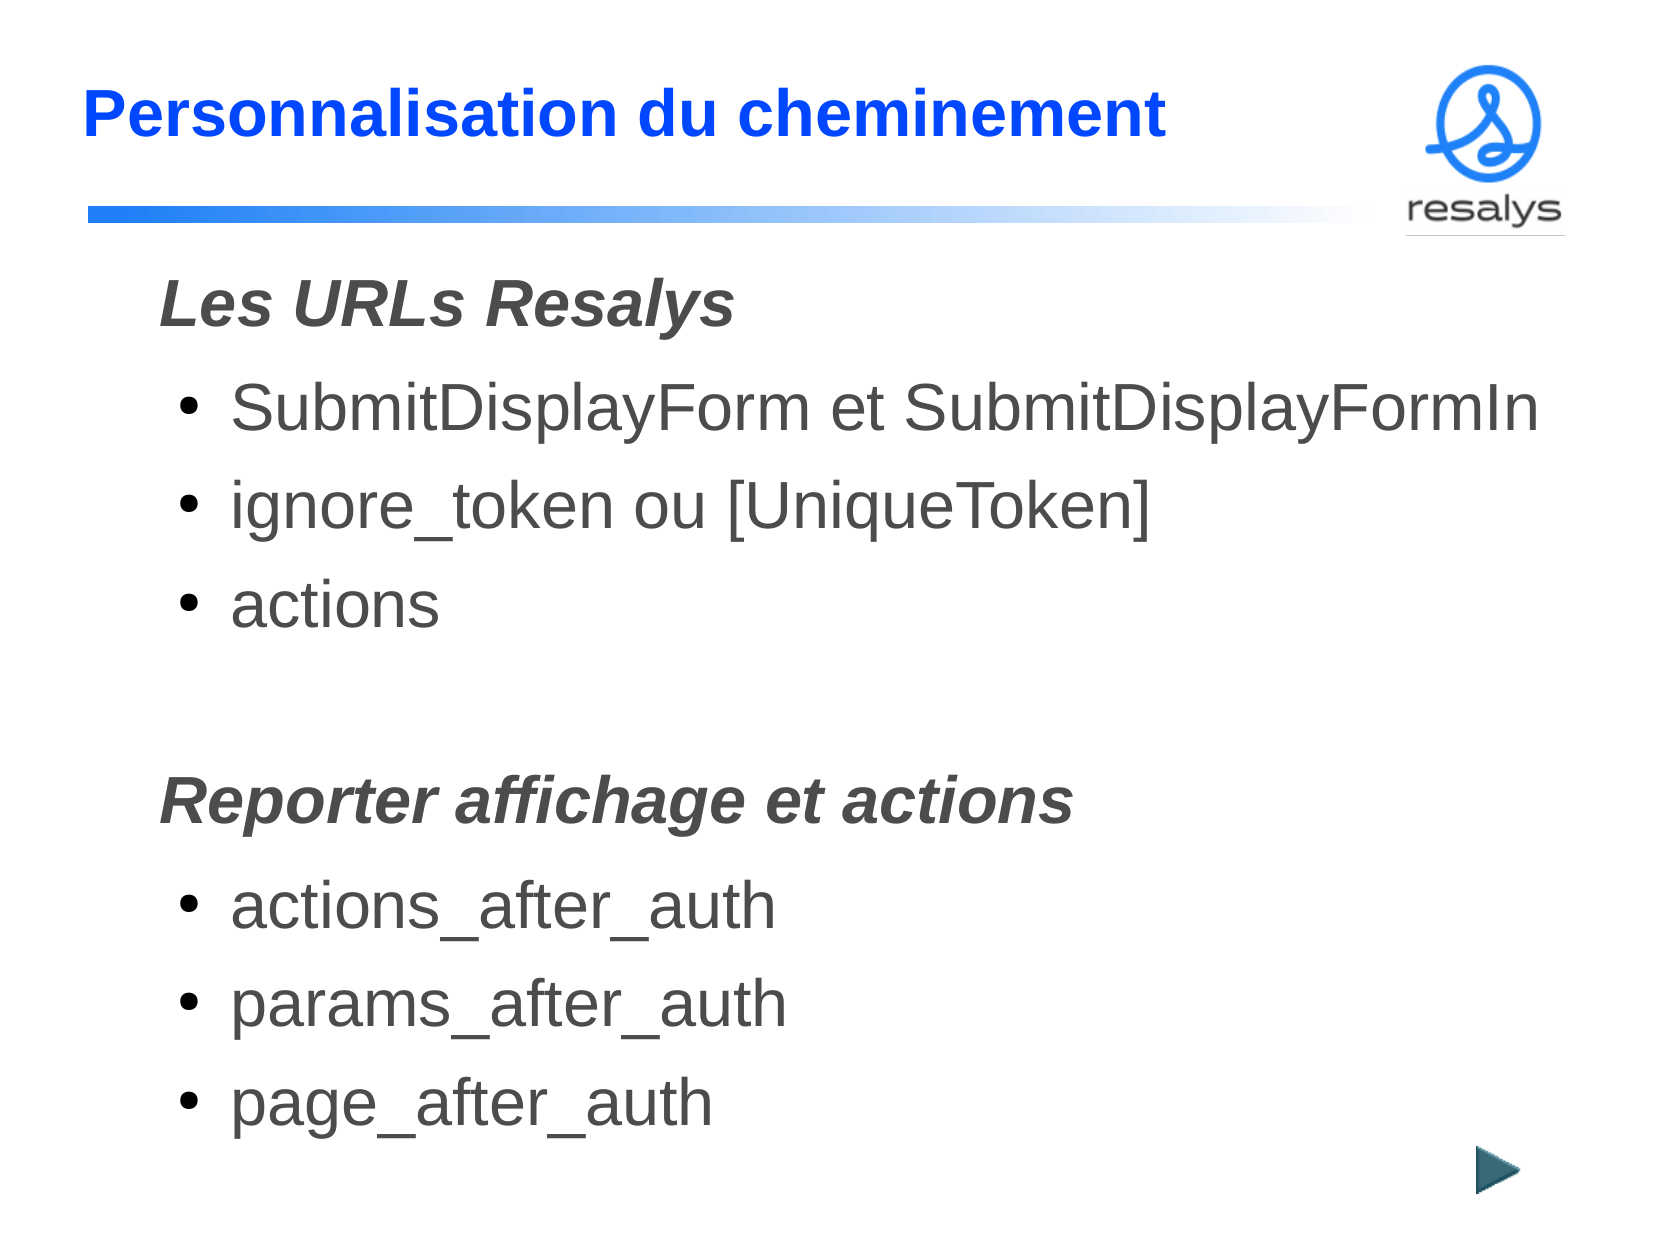

# Personnalisation du cheminement
Les URLs Resalys
SubmitDisplayForm et SubmitDisplayFormIn
ignore_token ou [UniqueToken]
actions
Reporter affichage et actions
actions_after_auth
params_after_auth
page_after_auth